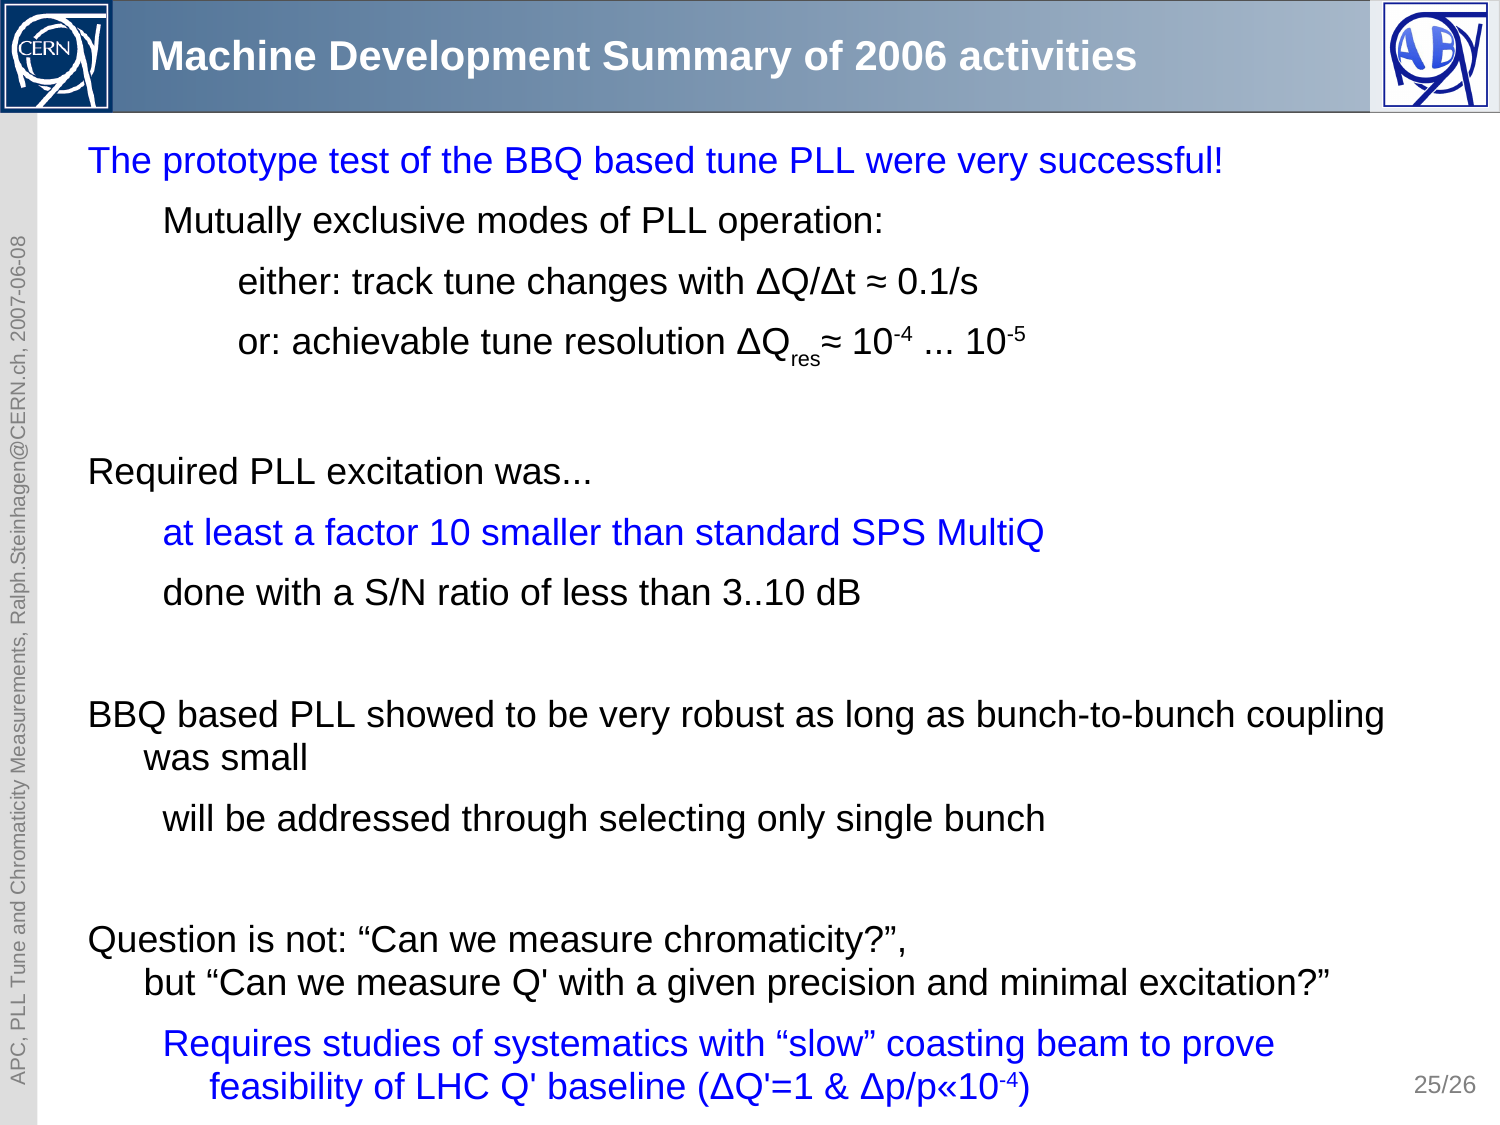

# Machine Development Summary of 2006 activities
The prototype test of the BBQ based tune PLL were very successful!
Mutually exclusive modes of PLL operation:
either: track tune changes with ΔQ/Δt ≈ 0.1/s
or: achievable tune resolution ΔQres≈ 10-4 ... 10-5
Required PLL excitation was...
at least a factor 10 smaller than standard SPS MultiQ
done with a S/N ratio of less than 3..10 dB
BBQ based PLL showed to be very robust as long as bunch-to-bunch coupling was small
will be addressed through selecting only single bunch
Question is not: “Can we measure chromaticity?”, 				but “Can we measure Q' with a given precision and minimal excitation?”
Requires studies of systematics with “slow” coasting beam to prove feasibility of LHC Q' baseline (ΔQ'=1 & Δp/p«10-4)